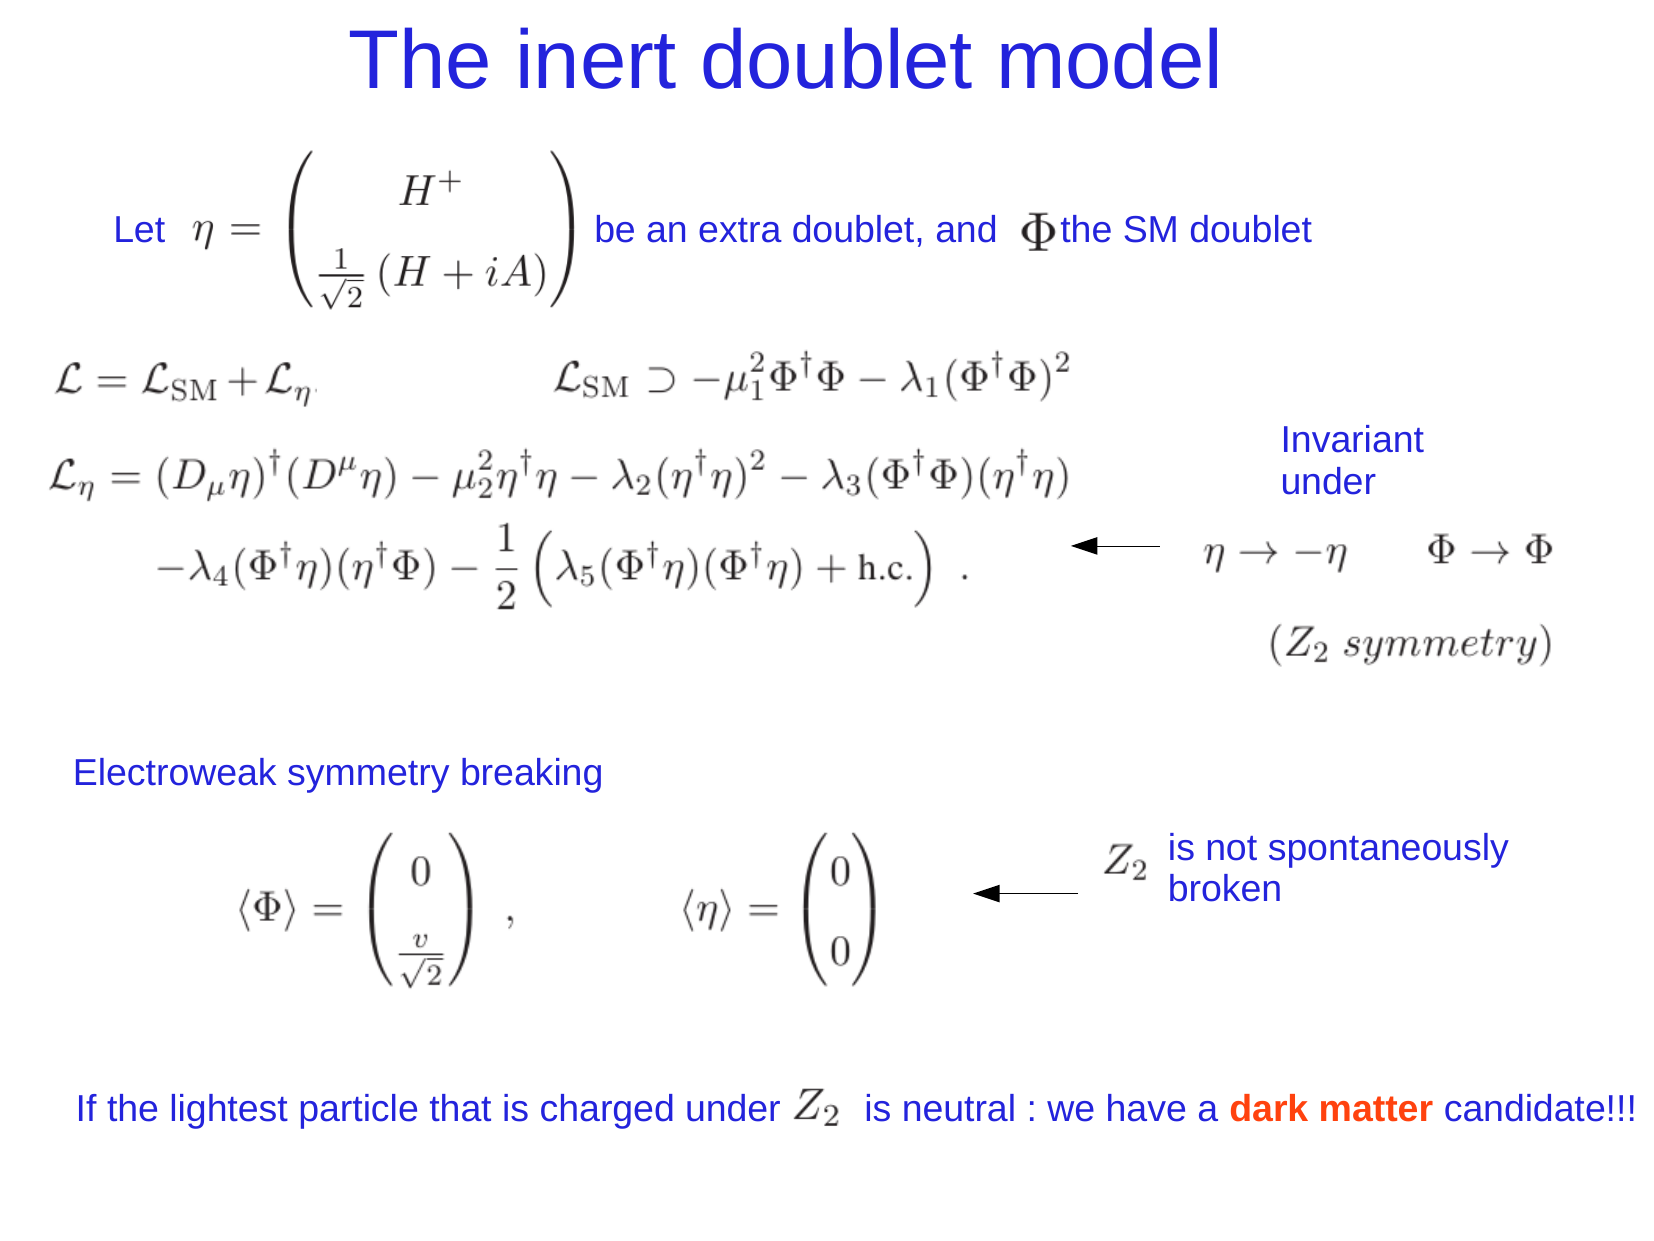

#
The inert doublet model
Let be an extra doublet, and the SM doublet
Invariant
under
Electroweak symmetry breaking
is not spontaneously
broken
If the lightest particle that is charged under is neutral : we have a dark matter candidate!!!